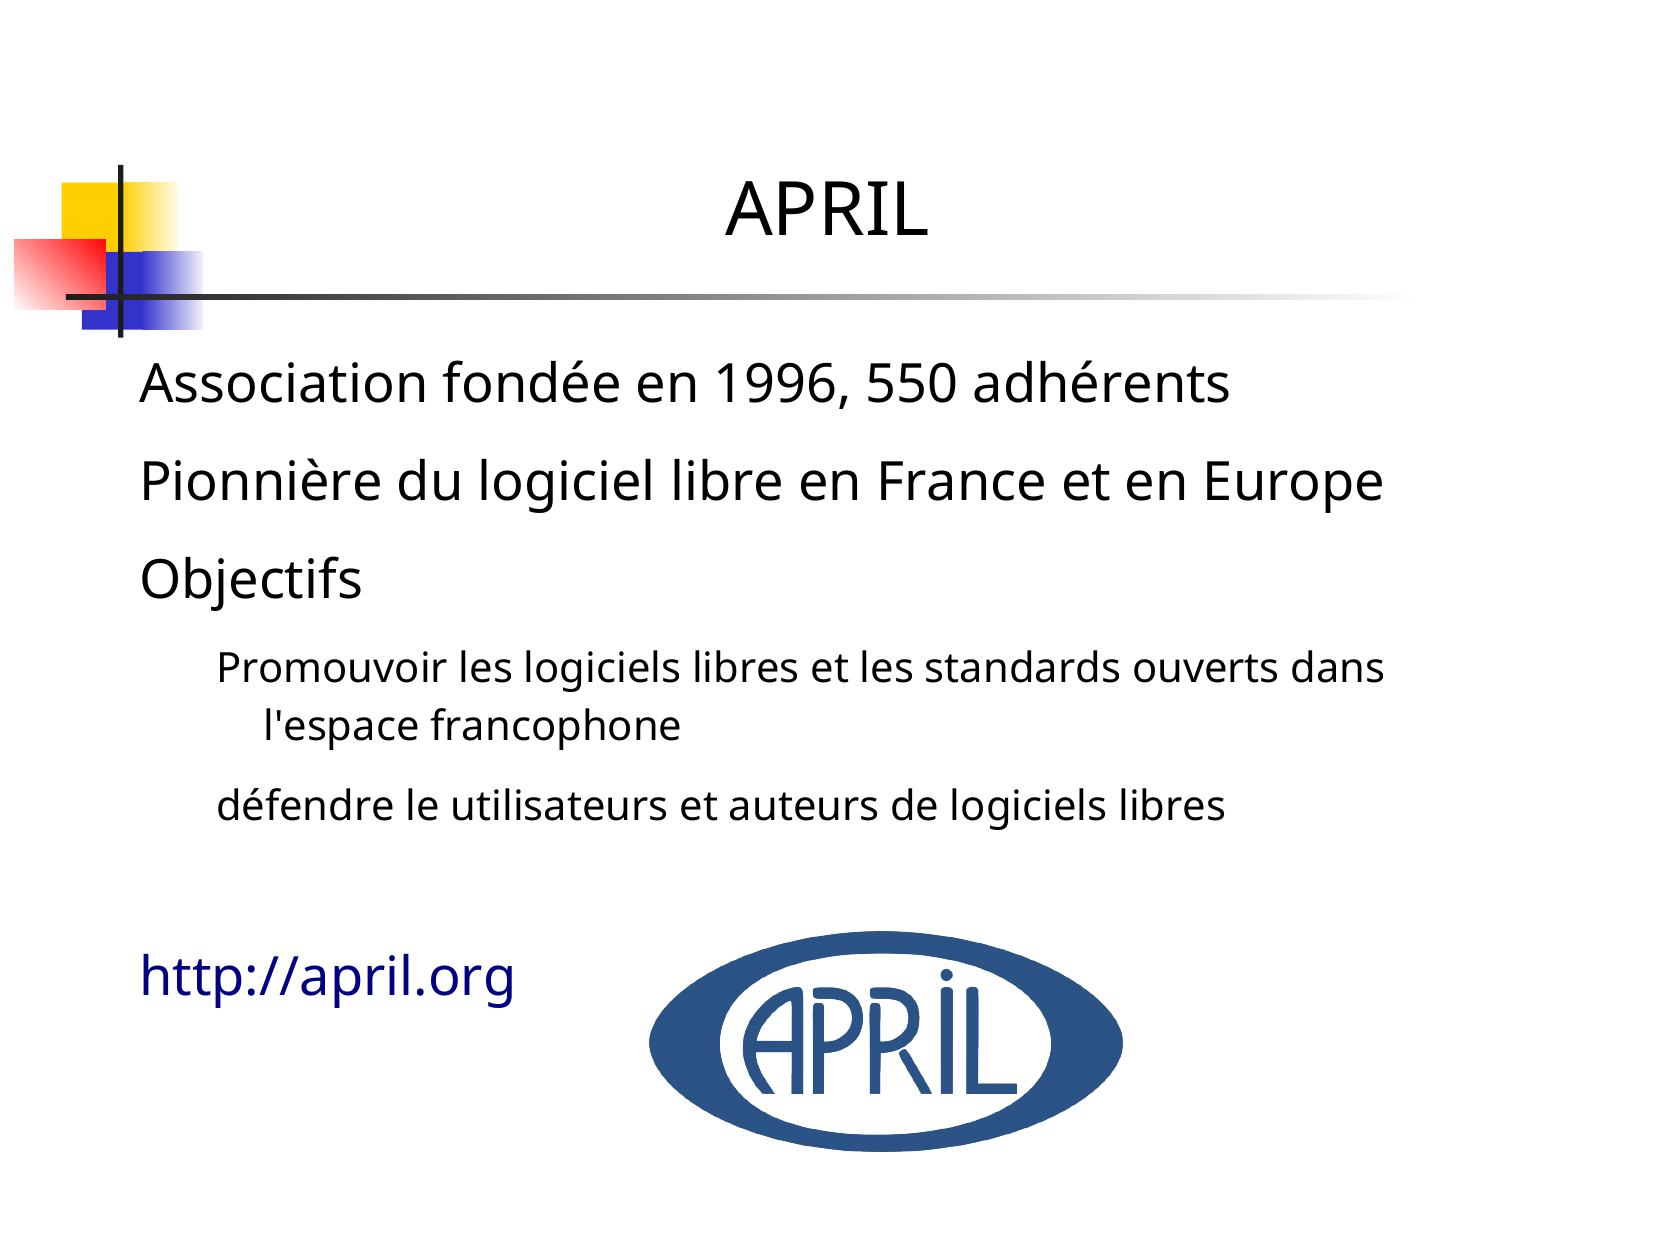

# APRIL
Association fondée en 1996, 550 adhérents
Pionnière du logiciel libre en France et en Europe
Objectifs
Promouvoir les logiciels libres et les standards ouverts dans l'espace francophone
défendre le utilisateurs et auteurs de logiciels libres
http://april.org